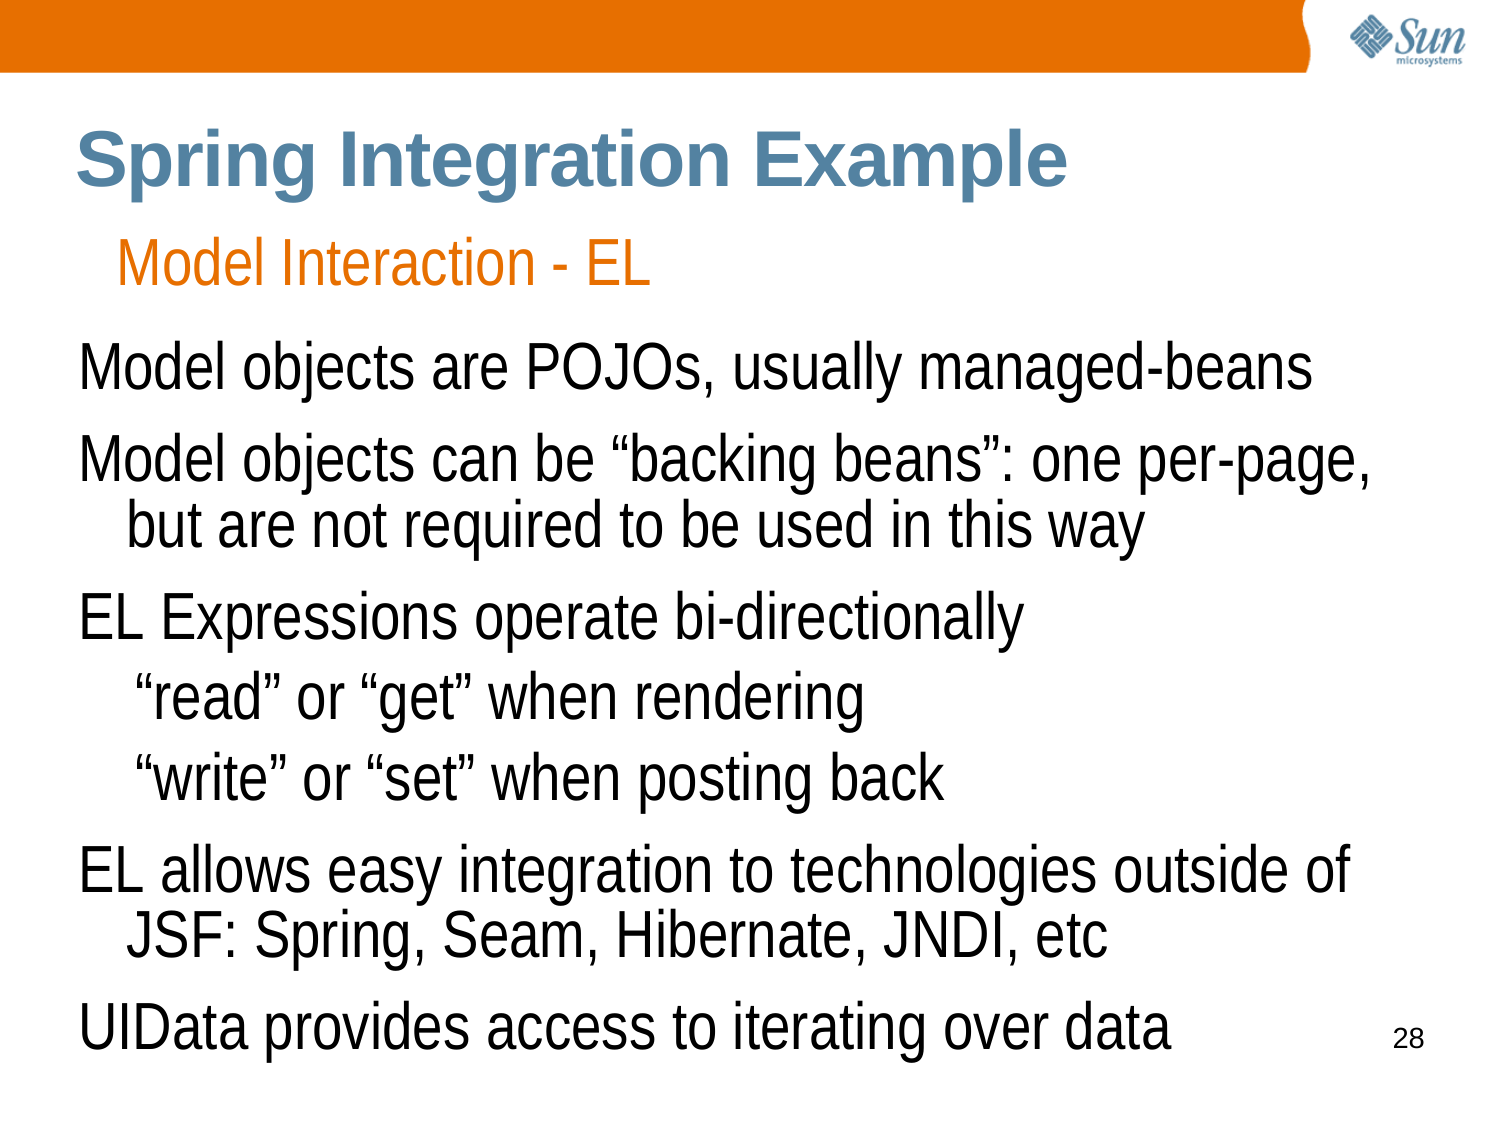

# Spring Integration Example
Model Interaction - EL
Model objects are POJOs, usually managed-beans
Model objects can be “backing beans”: one per-page, but are not required to be used in this way
EL Expressions operate bi-directionally
“read” or “get” when rendering
“write” or “set” when posting back
EL allows easy integration to technologies outside of JSF: Spring, Seam, Hibernate, JNDI, etc
UIData provides access to iterating over data
28